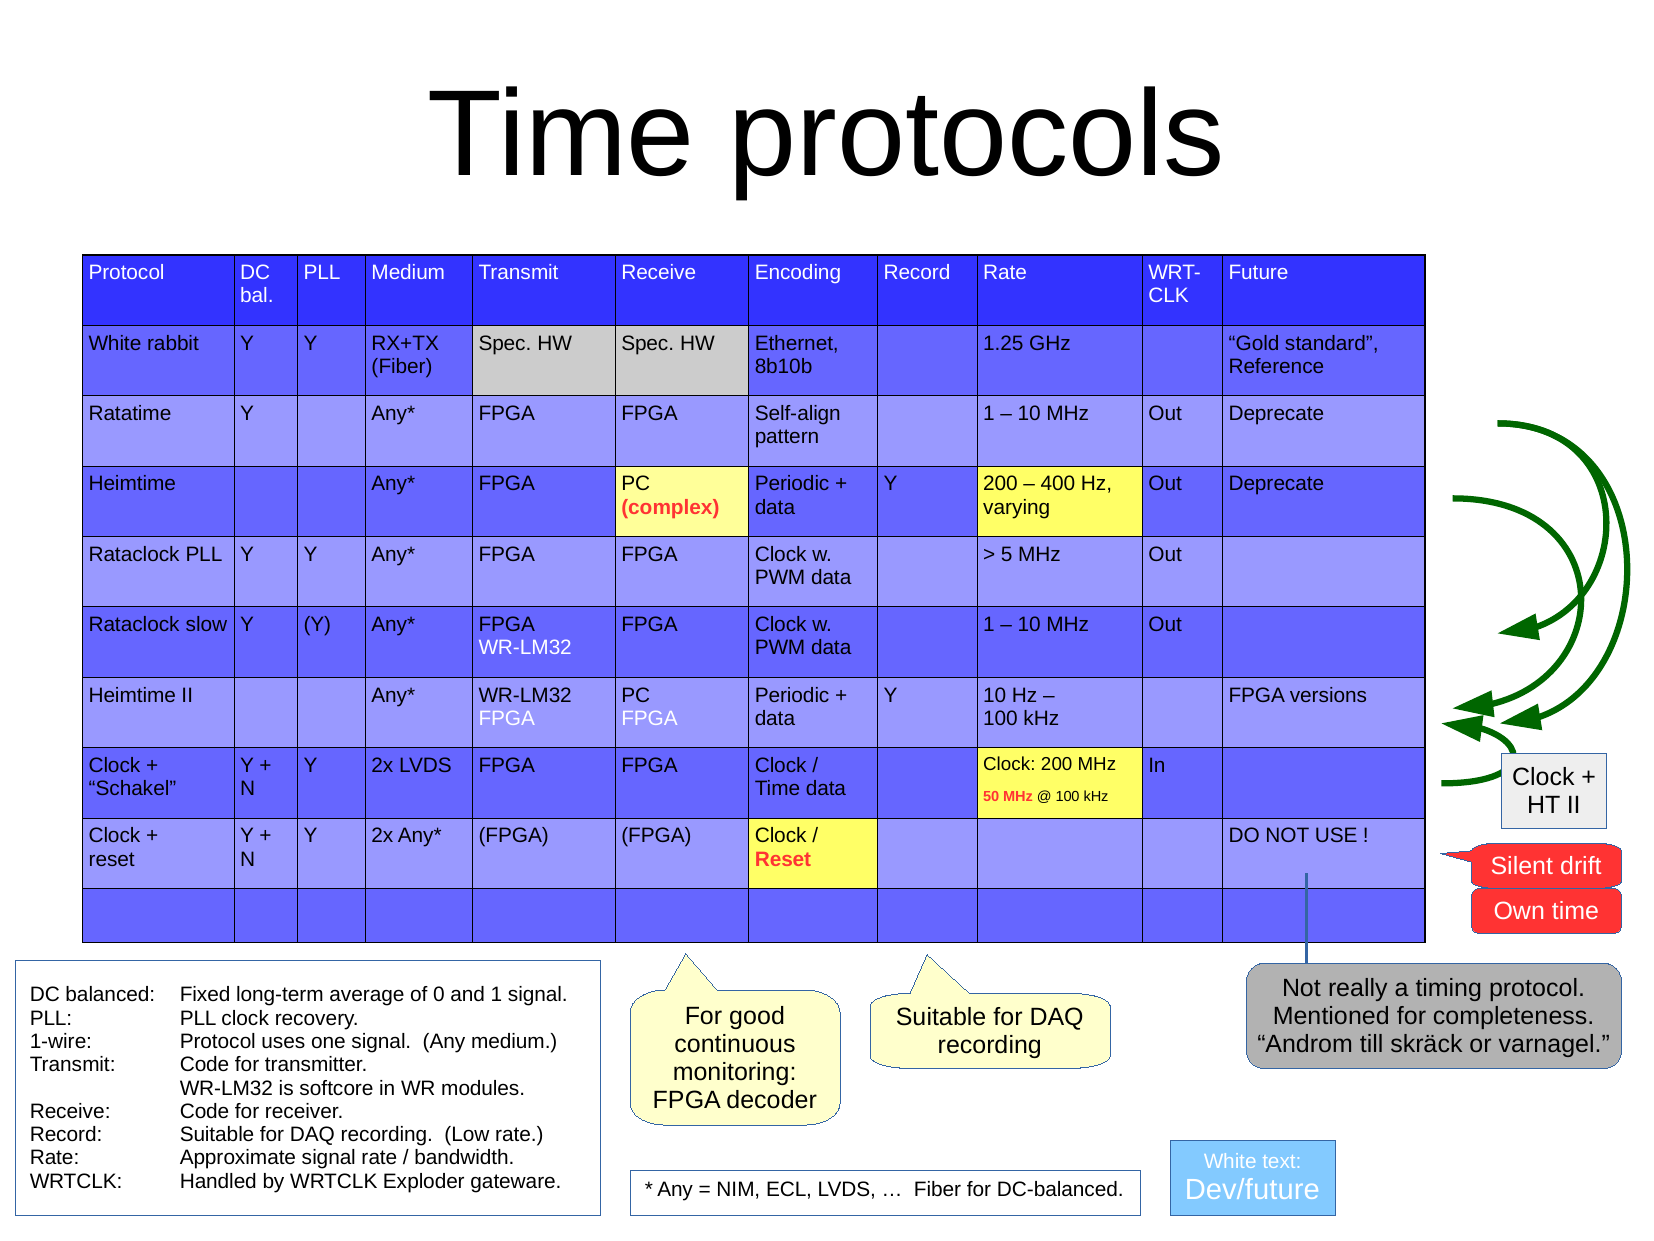

# Time protocols
| Protocol | DC bal. | PLL | Medium | Transmit | Receive | Encoding | Record | Rate | WRT- CLK | Future |
| --- | --- | --- | --- | --- | --- | --- | --- | --- | --- | --- |
| White rabbit | Y | Y | RX+TX (Fiber) | Spec. HW | Spec. HW | Ethernet, 8b10b | | 1.25 GHz | | “Gold standard”, Reference |
| Ratatime | Y | | Any\* | FPGA | FPGA | Self-align pattern | | 1 – 10 MHz | Out | Deprecate |
| Heimtime | | | Any\* | FPGA | PC (complex) | Periodic + data | Y | 200 – 400 Hz, varying | Out | Deprecate |
| Rataclock PLL | Y | Y | Any\* | FPGA | FPGA | Clock w. PWM data | | > 5 MHz | Out | |
| Rataclock slow | Y | (Y) | Any\* | FPGA WR-LM32 | FPGA | Clock w. PWM data | | 1 – 10 MHz | Out | |
| Heimtime II | | | Any\* | WR-LM32 FPGA | PC FPGA | Periodic + data | Y | 10 Hz – 100 kHz | | FPGA versions |
| Clock + “Schakel” | Y + N | Y | 2x LVDS | FPGA | FPGA | Clock / Time data | | Clock: 200 MHz 50 MHz @ 100 kHz | In | |
| Clock + reset | Y + N | Y | 2x Any\* | (FPGA) | (FPGA) | Clock / Reset | | | | DO NOT USE ! |
| | | | | | | | | | | |
Clock +
HT II
Silent drift
Own time
Not really a timing protocol.
Mentioned for completeness.
“Androm till skräck or varnagel.”
DC balanced:	Fixed long-term average of 0 and 1 signal.
PLL:		PLL clock recovery.
1-wire:		Protocol uses one signal. (Any medium.)
Transmit:	Code for transmitter.
		WR-LM32 is softcore in WR modules.
Receive:	Code for receiver.
Record:		Suitable for DAQ recording. (Low rate.)
Rate:		Approximate signal rate / bandwidth.
WRTCLK:	Handled by WRTCLK Exploder gateware.
For good
continuous
monitoring:
FPGA decoder
Suitable for DAQ
recording
White text:
Dev/future
* Any = NIM, ECL, LVDS, … Fiber for DC-balanced.